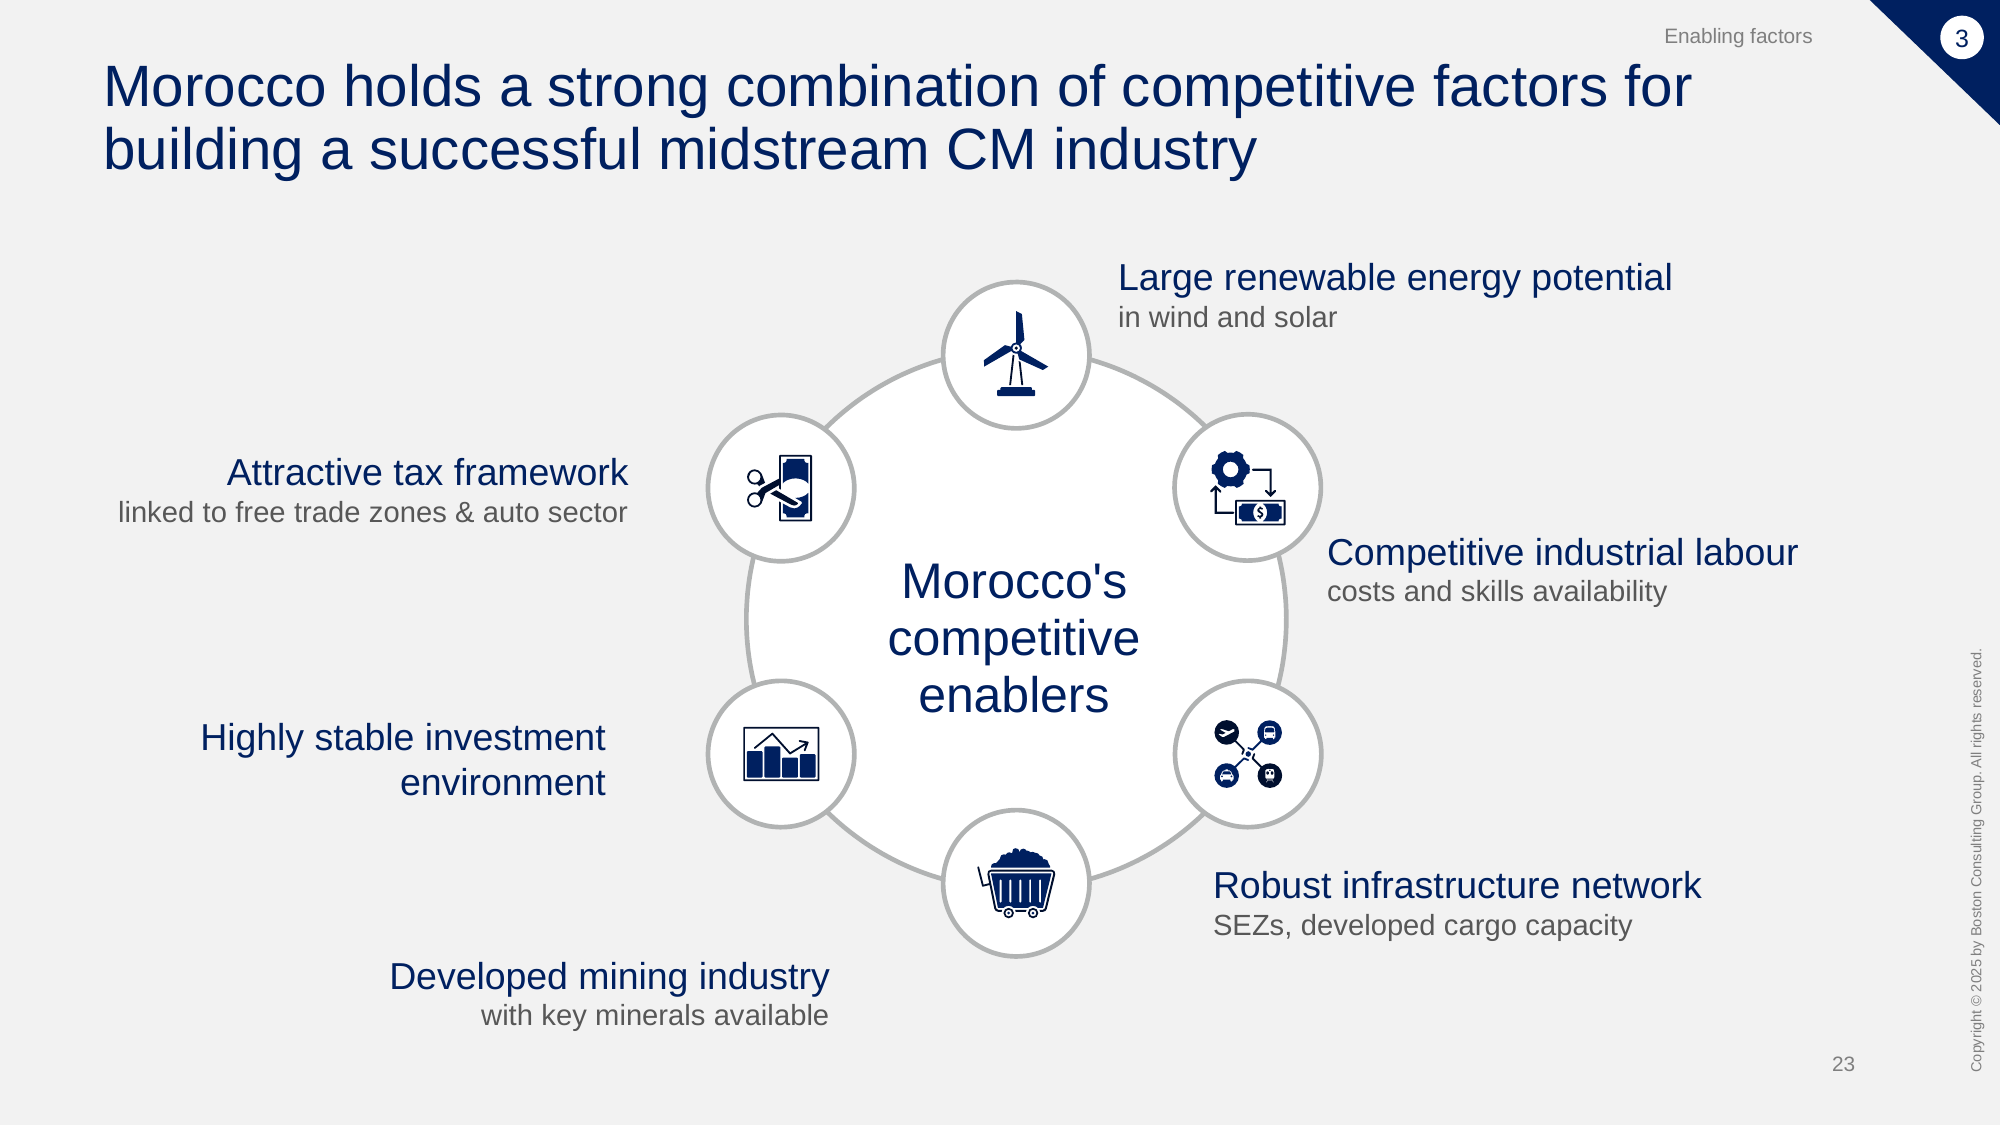

Enabling factors
3
# Morocco holds a strong combination of competitive factors for building a successful midstream CM industry
Large renewable energy potential
in wind and solar
Attractive tax framework
linked to free trade zones & auto sector
Competitive industrial labour
costs and skills availability
Morocco's competitive enablers
Highly stable investment environment
Robust infrastructure network
SEZs, developed cargo capacity
Developed mining industry
with key minerals available